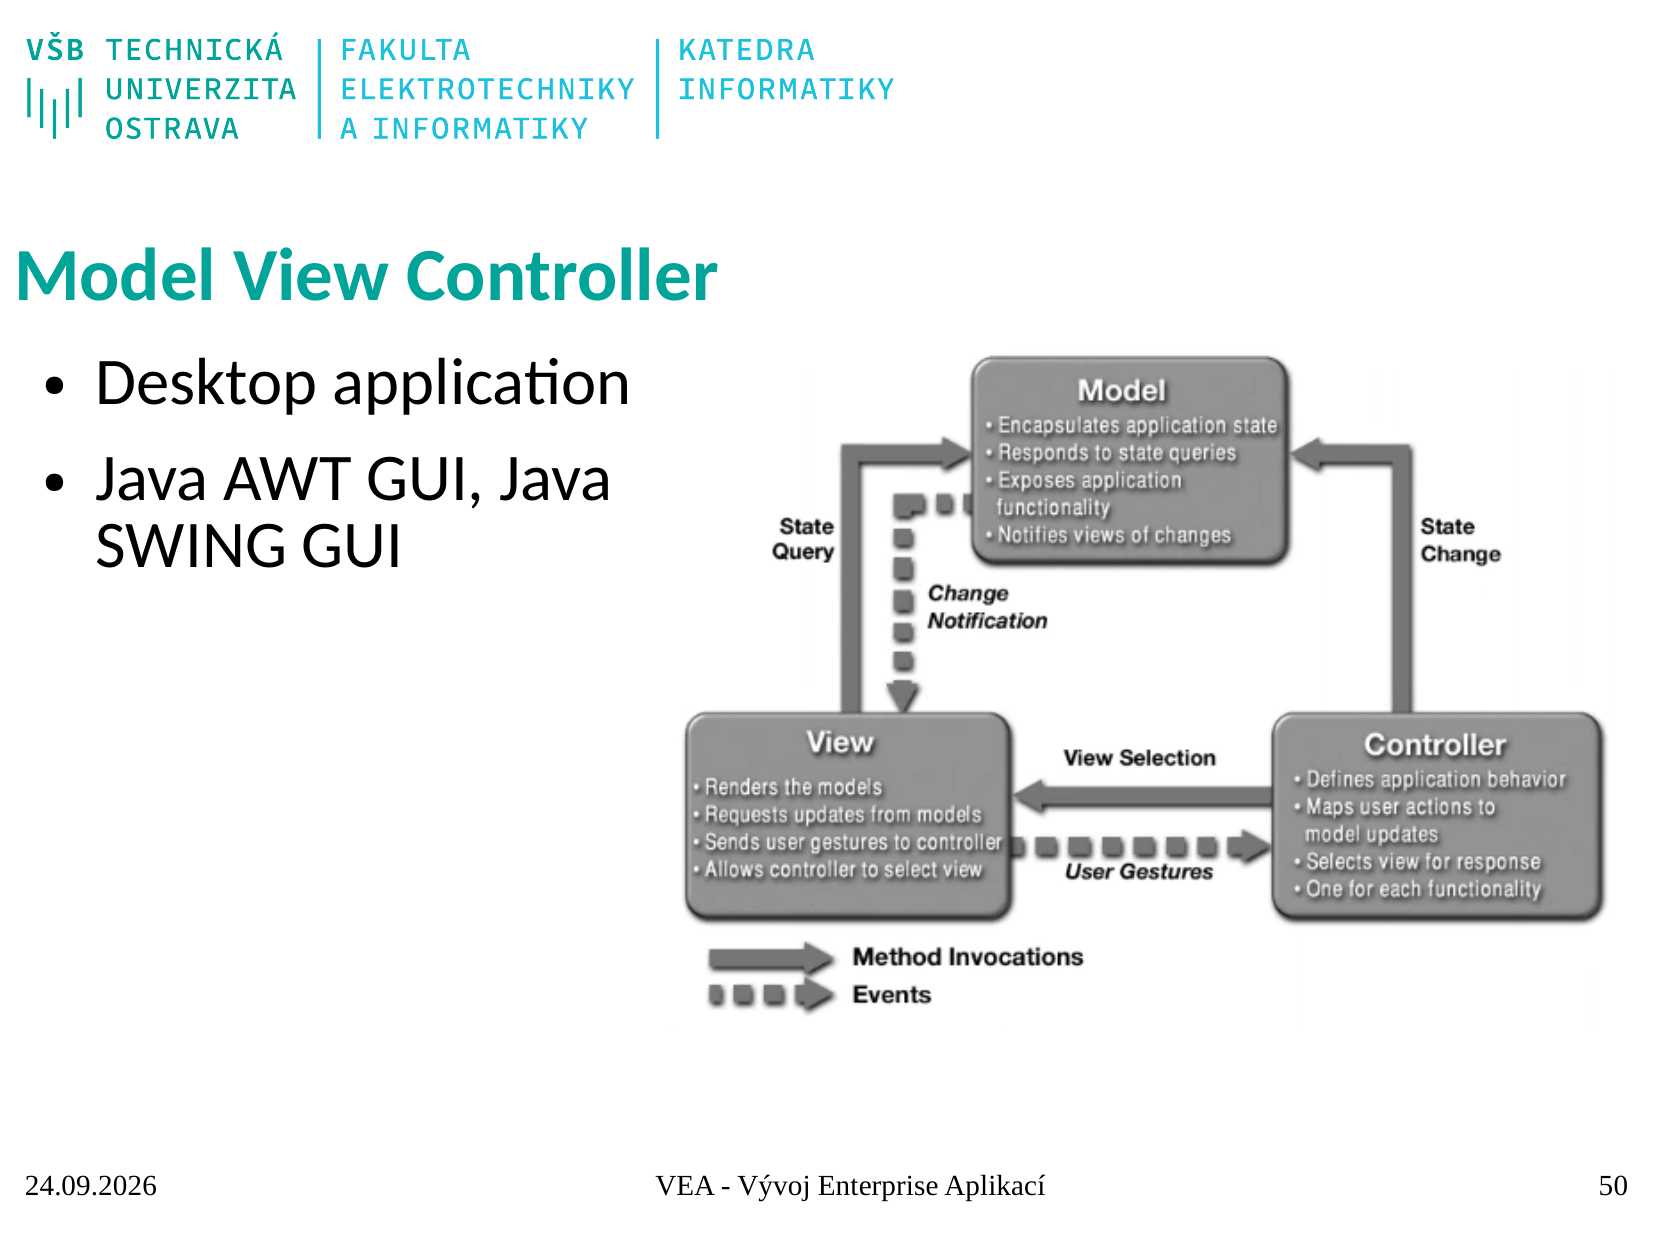

Model View Controller
# Desktop application
Java AWT GUI, Java SWING GUI
VEA - Vývoj Enterprise Aplikací
50